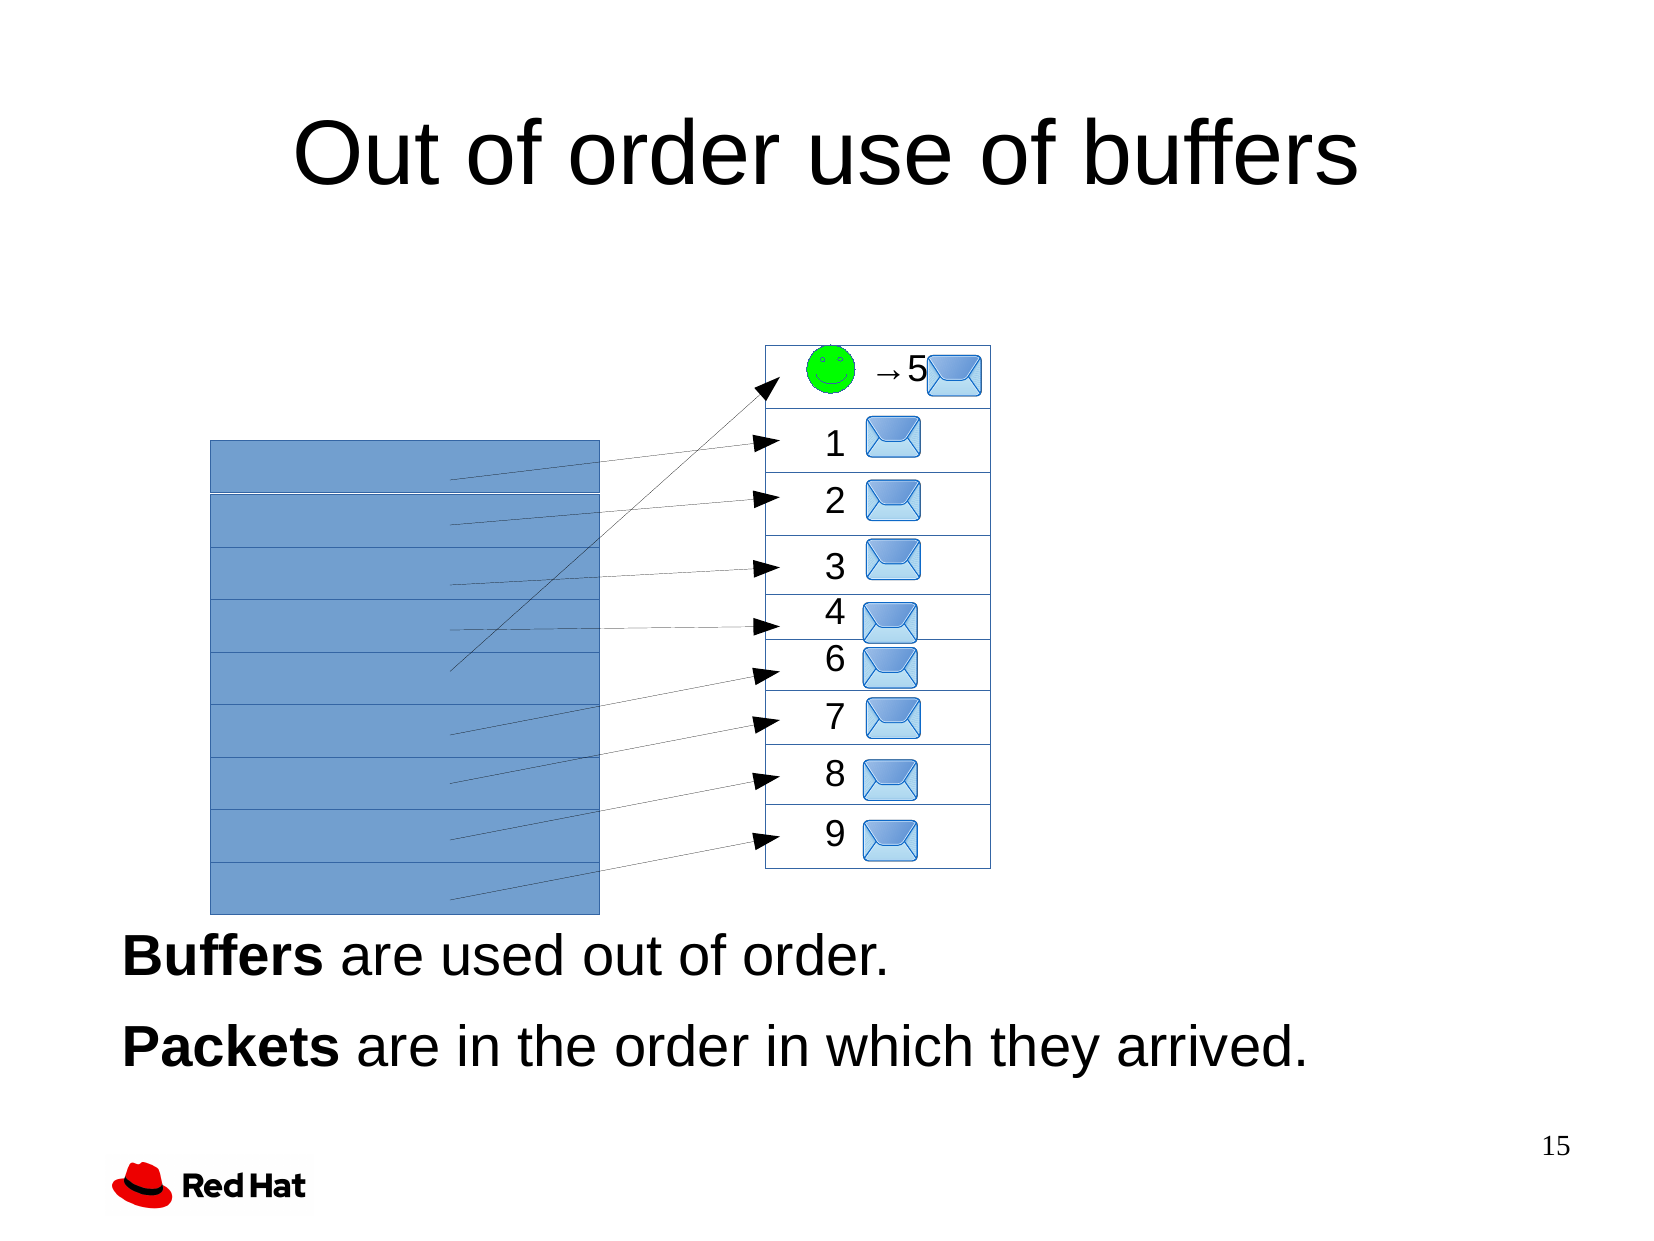

# Out of order use of buffers
Buffers are used out of order.
Packets are in the order in which they arrived.
→5
1
2
3
4
6
7
8
9
15